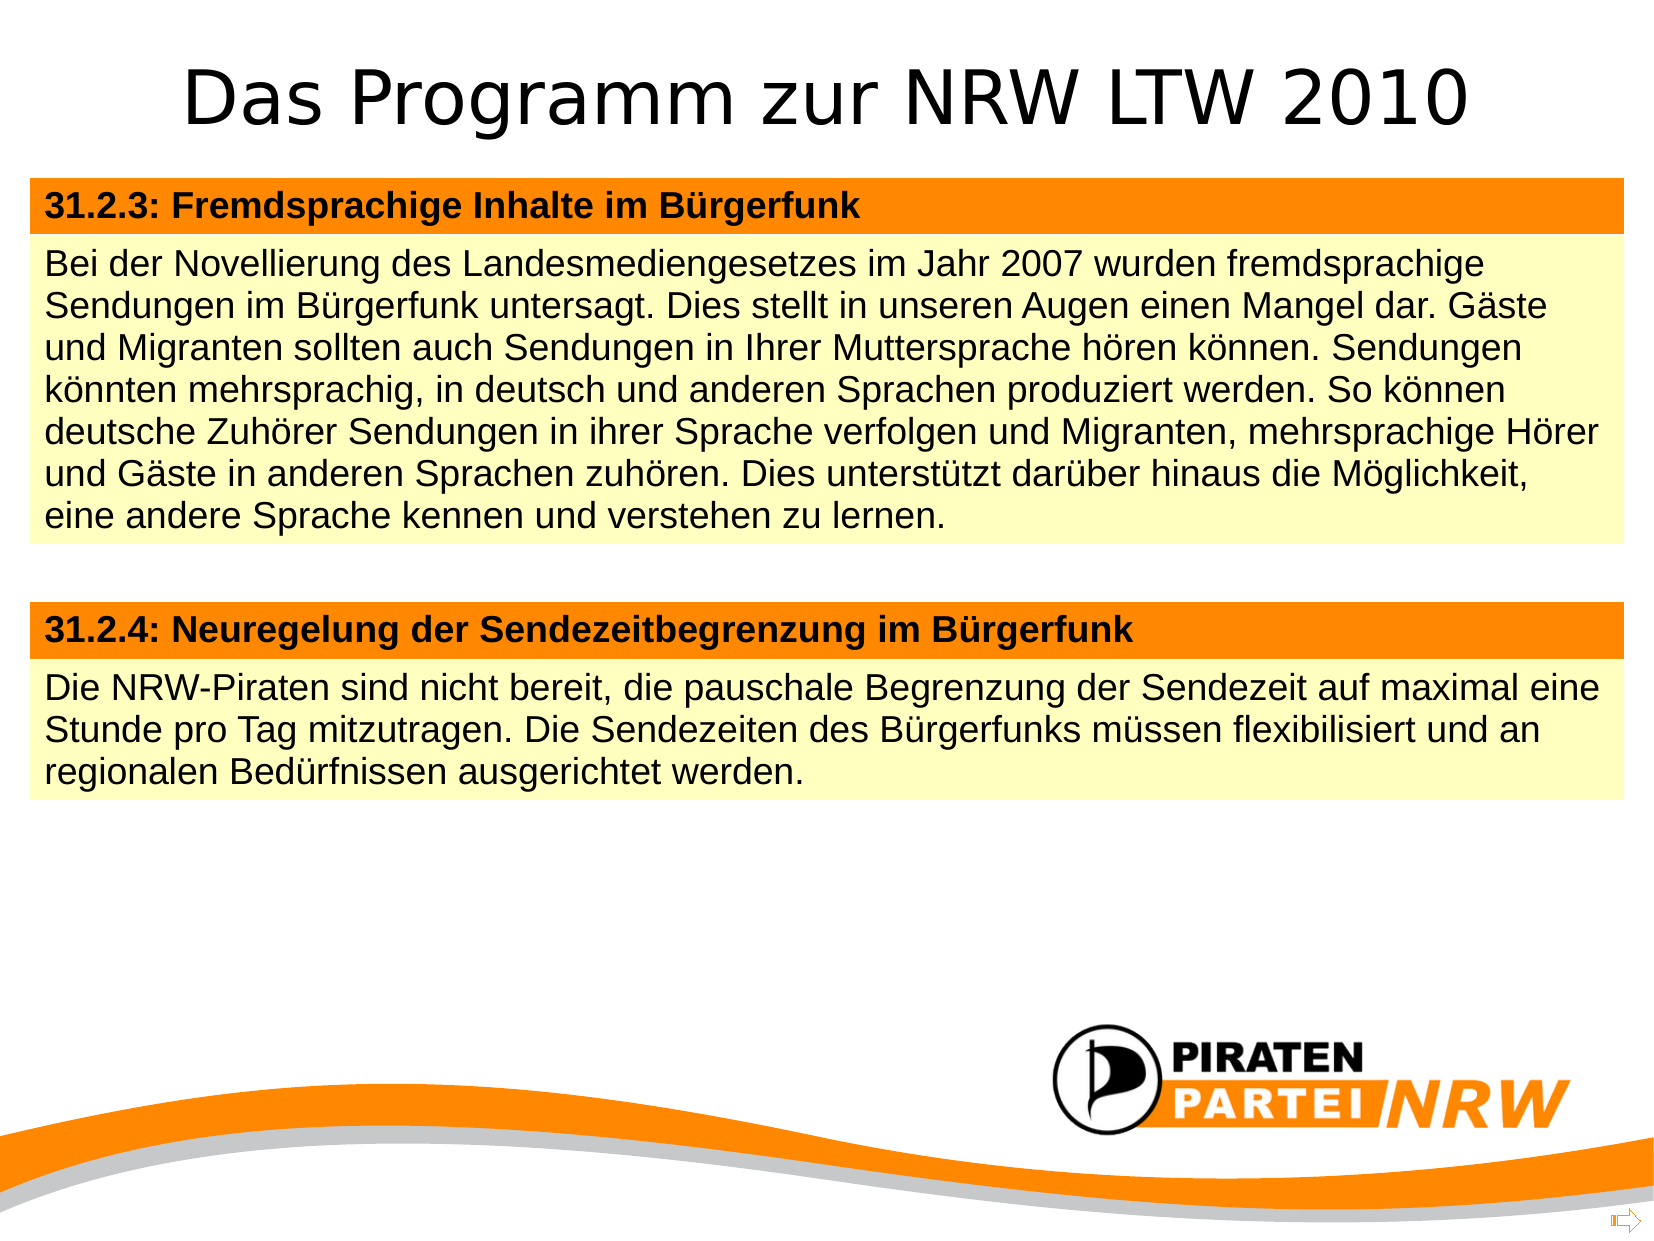

# Das Programm zur NRW LTW 2010
| 31.2.3: Fremdsprachige Inhalte im Bürgerfunk |
| --- |
| Bei der Novellierung des Landesmediengesetzes im Jahr 2007 wurden fremdsprachige Sendungen im Bürgerfunk untersagt. Dies stellt in unseren Augen einen Mangel dar. Gäste und Migranten sollten auch Sendungen in Ihrer Muttersprache hören können. Sendungen könnten mehrsprachig, in deutsch und anderen Sprachen produziert werden. So können deutsche Zuhörer Sendungen in ihrer Sprache verfolgen und Migranten, mehrsprachige Hörer und Gäste in anderen Sprachen zuhören. Dies unterstützt darüber hinaus die Möglichkeit, eine andere Sprache kennen und verstehen zu lernen. |
| |
| 31.2.4: Neuregelung der Sendezeitbegrenzung im Bürgerfunk |
| Die NRW-Piraten sind nicht bereit, die pauschale Begrenzung der Sendezeit auf maximal eine Stunde pro Tag mitzutragen. Die Sendezeiten des Bürgerfunks müssen flexibilisiert und an regionalen Bedürfnissen ausgerichtet werden. |